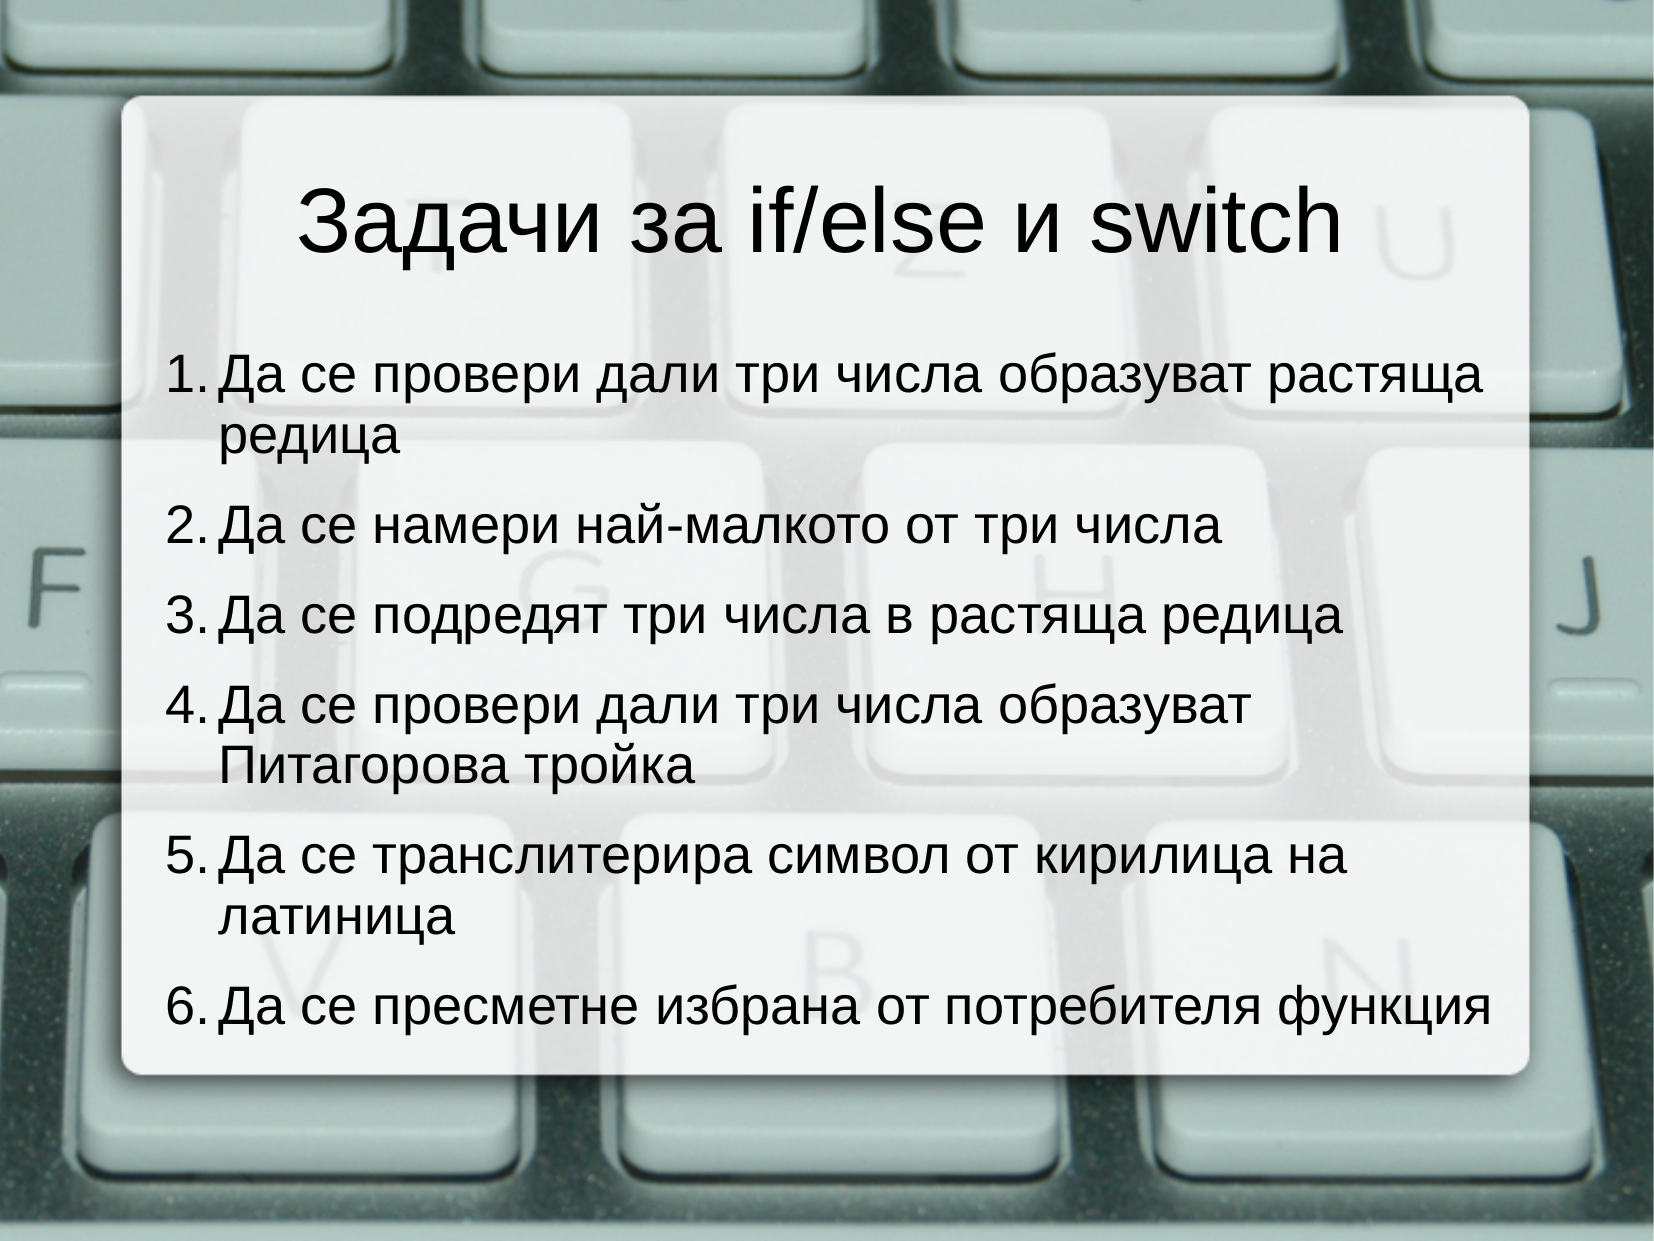

# Задачи за if/else и switch
Да се провери дали три числа образуват растяща редица
Да се намери най-малкото от три числа
Да се подредят три числа в растяща редица
Да се провери дали три числа образуват Питагорова тройка
Да се транслитерира символ от кирилица на латиница
Да се пресметне избрана от потребителя функция